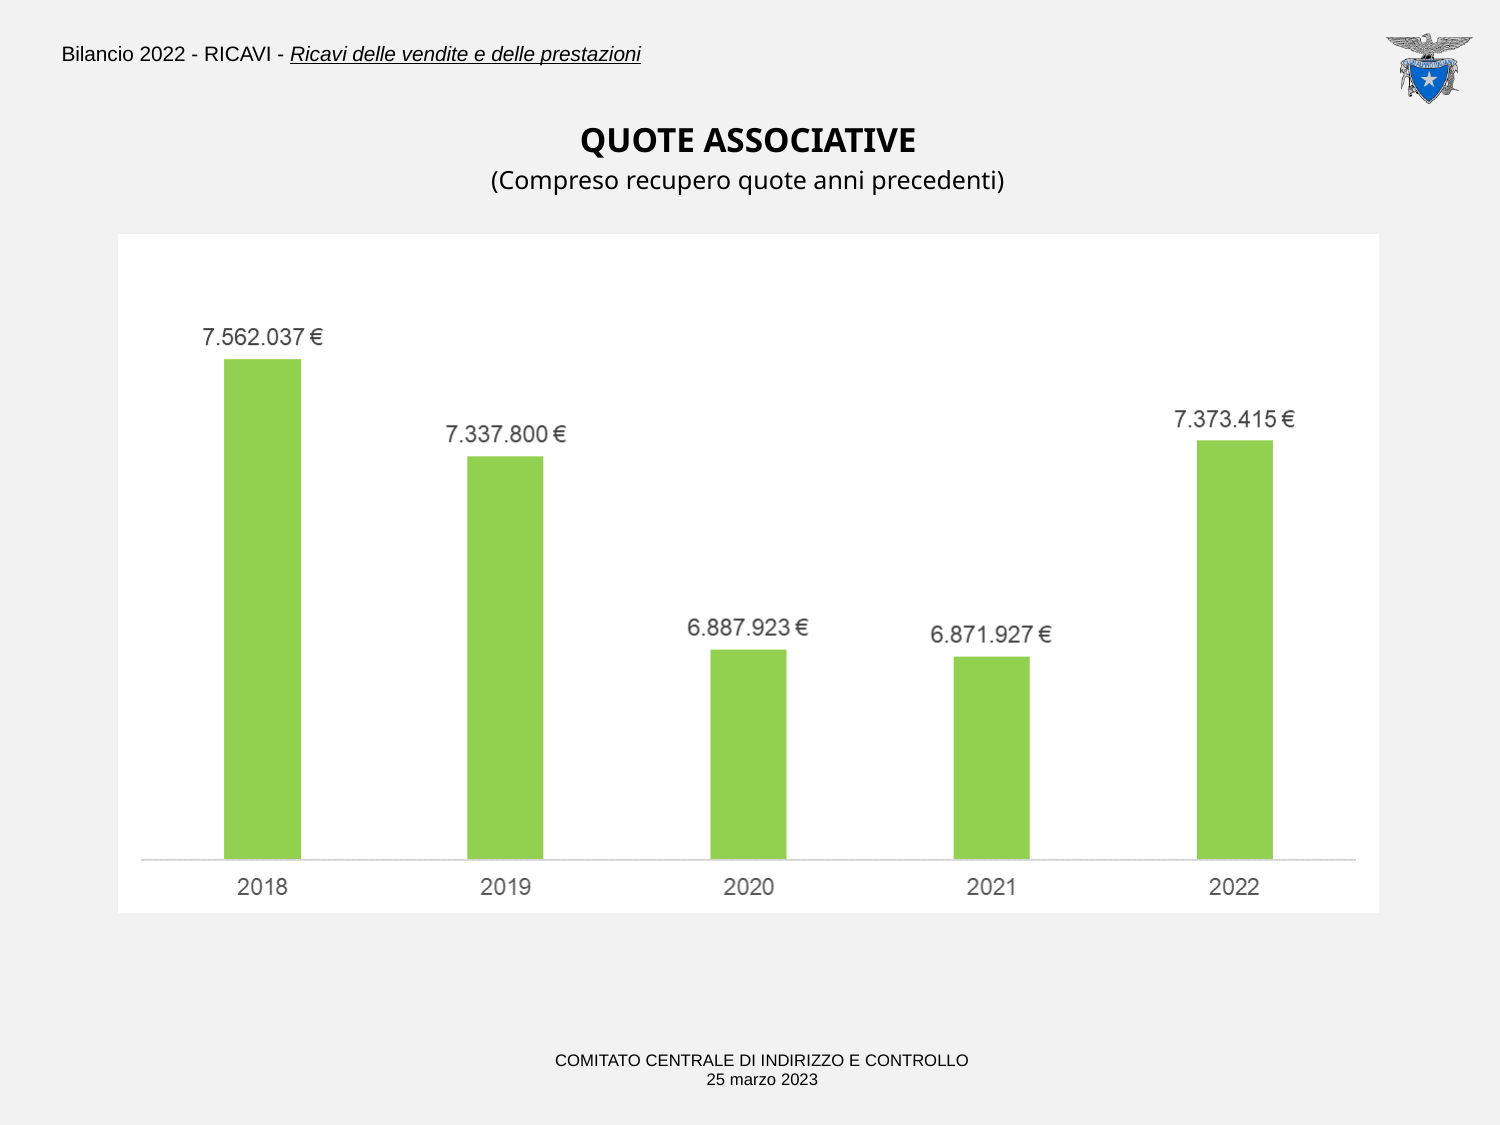

Bilancio 2022 - RICAVI - Ricavi delle vendite e delle prestazioni
QUOTE ASSOCIATIVE
(Compreso recupero quote anni precedenti)
COMITATO CENTRALE DI INDIRIZZO E CONTROLLO
25 marzo 2023